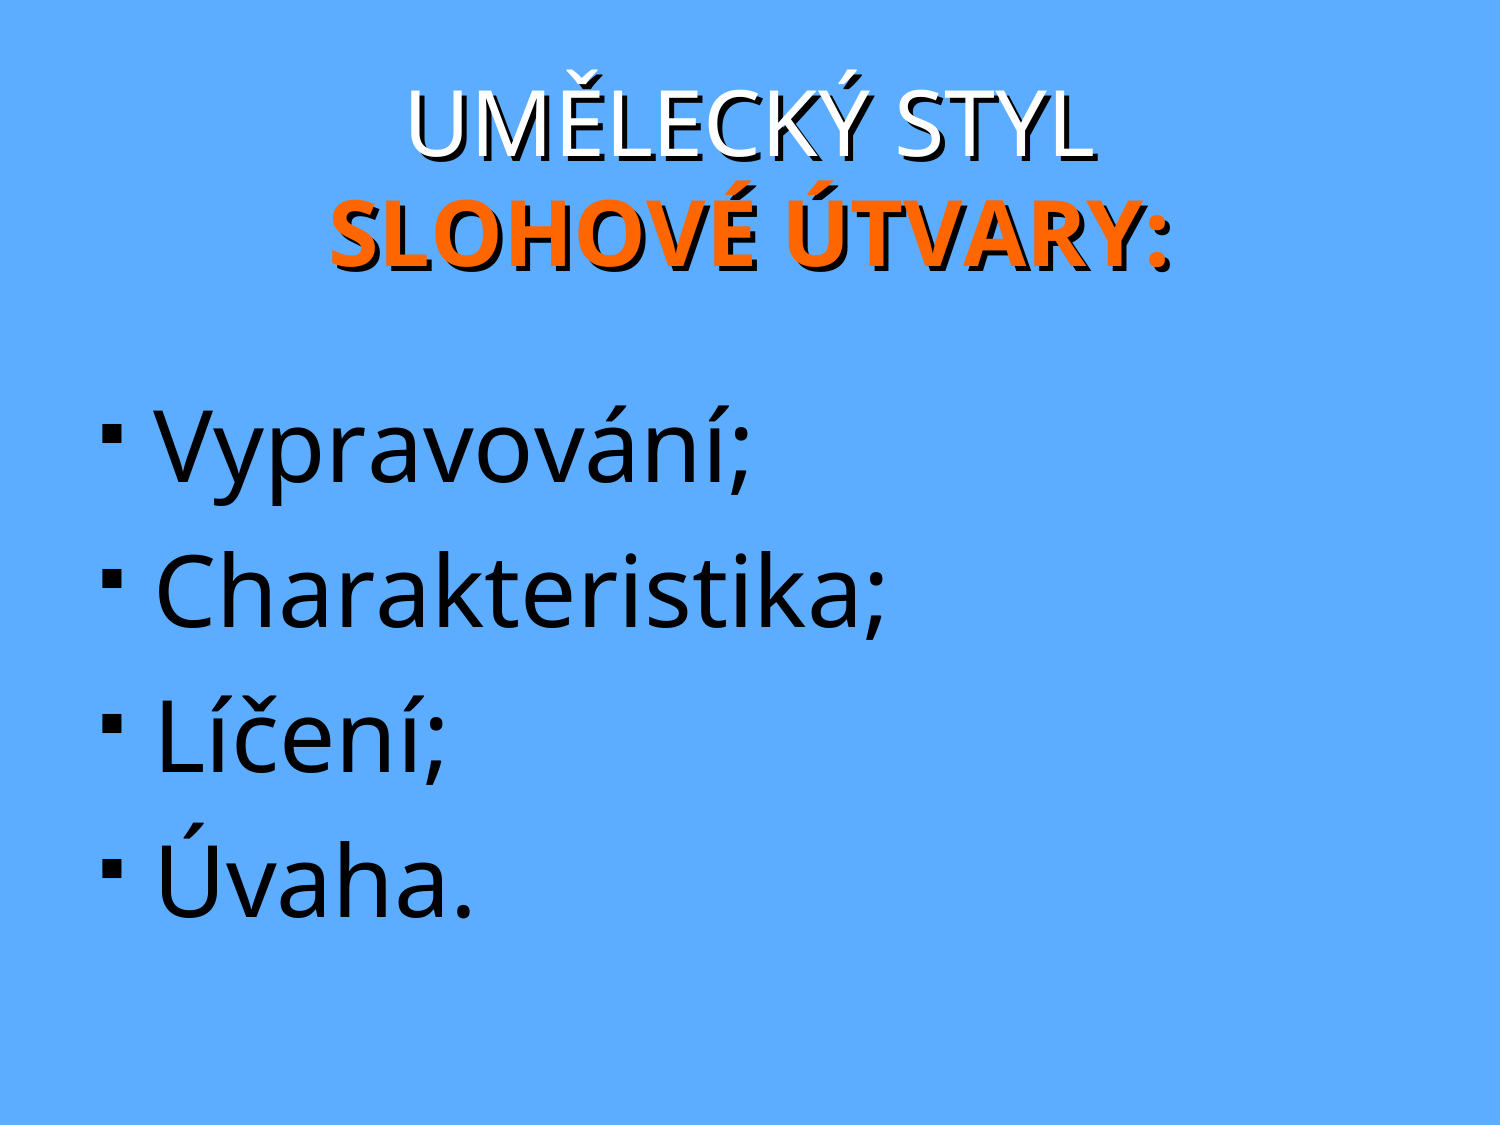

# UMĚLECKÝ STYL SLOHOVÉ ÚTVARY:
Vypravování;
Charakteristika;
Líčení;
Úvaha.